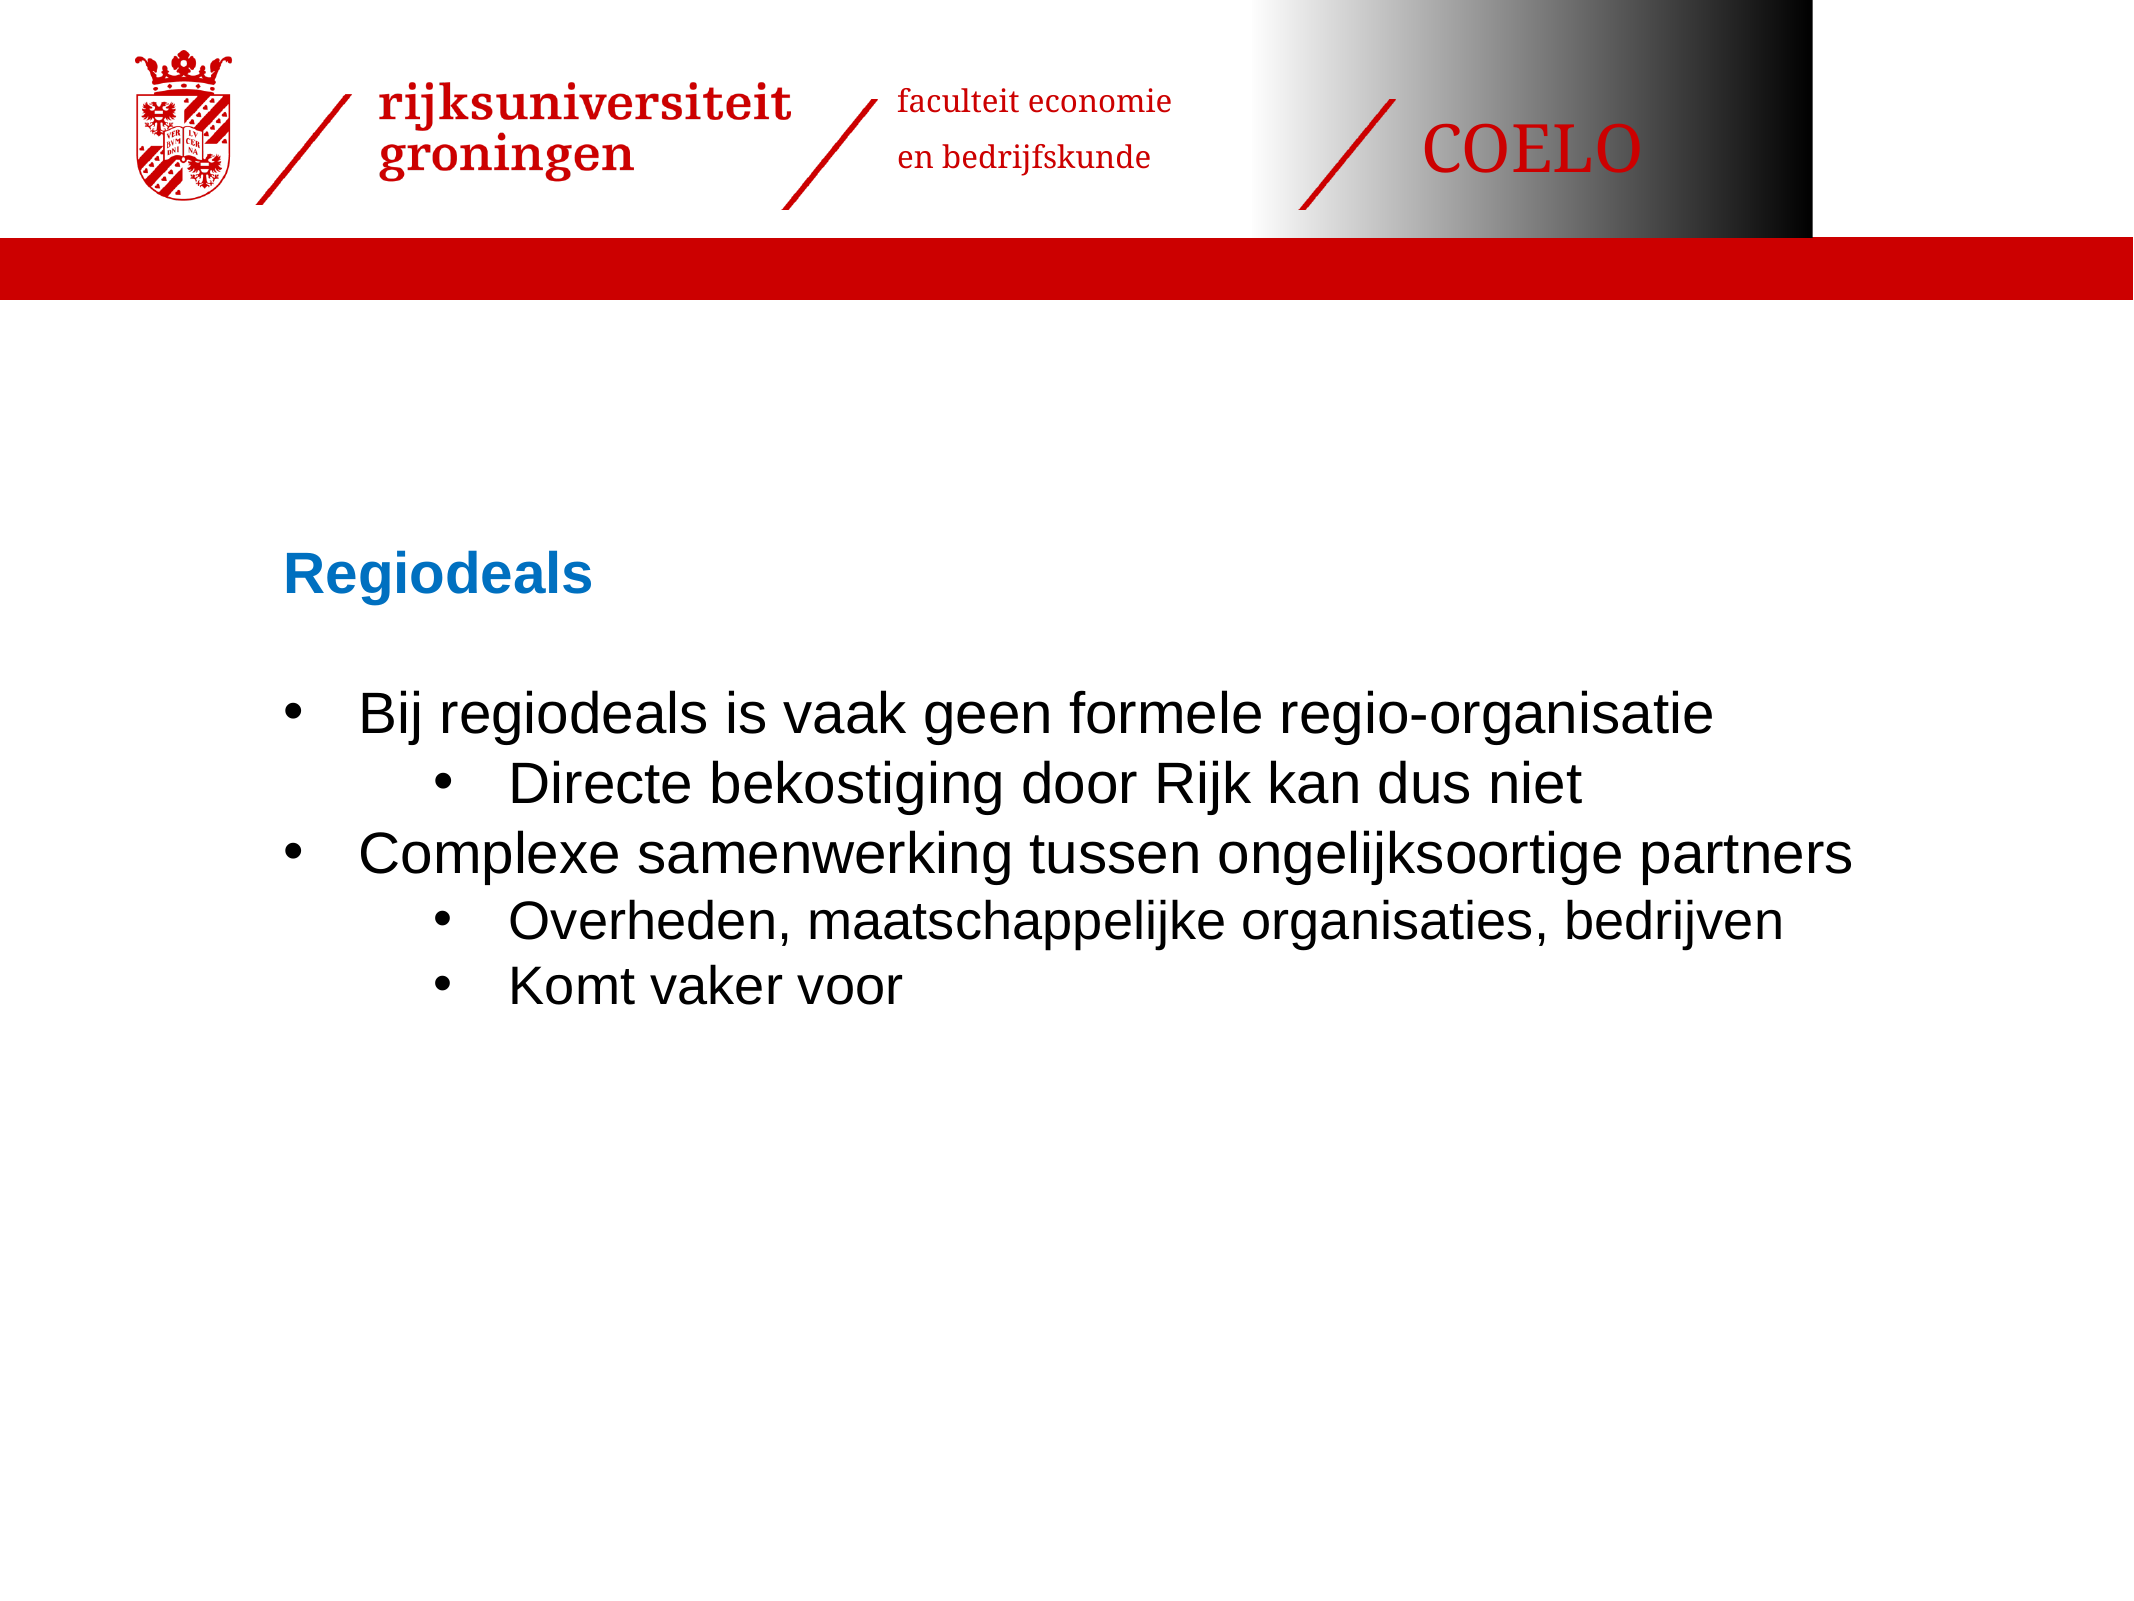

Regiodeals
Bij regiodeals is vaak geen formele regio-organisatie
Directe bekostiging door Rijk kan dus niet
Complexe samenwerking tussen ongelijksoortige partners
Overheden, maatschappelijke organisaties, bedrijven
Komt vaker voor